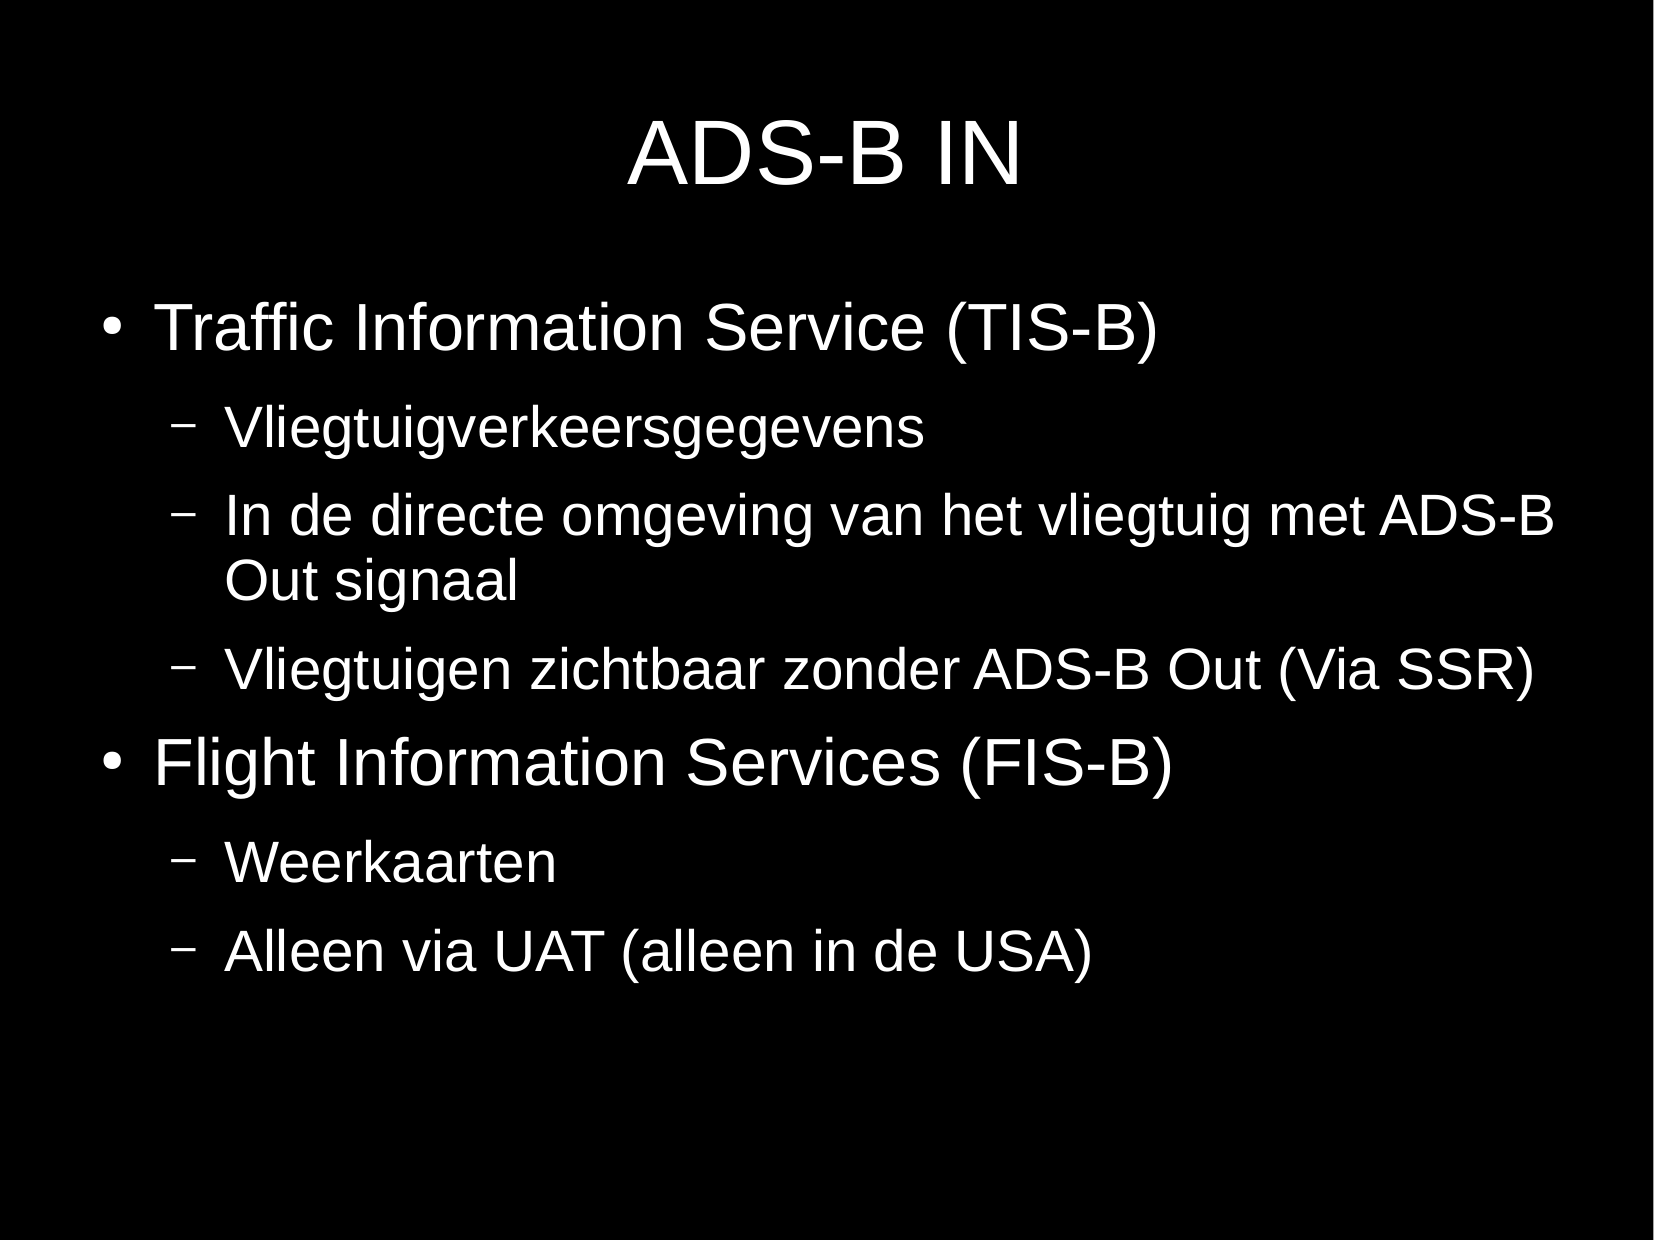

# ADS-B IN
Traffic Information Service (TIS-B)
Vliegtuigverkeersgegevens
In de directe omgeving van het vliegtuig met ADS-B Out signaal
Vliegtuigen zichtbaar zonder ADS-B Out (Via SSR)
Flight Information Services (FIS-B)
Weerkaarten
Alleen via UAT (alleen in de USA)